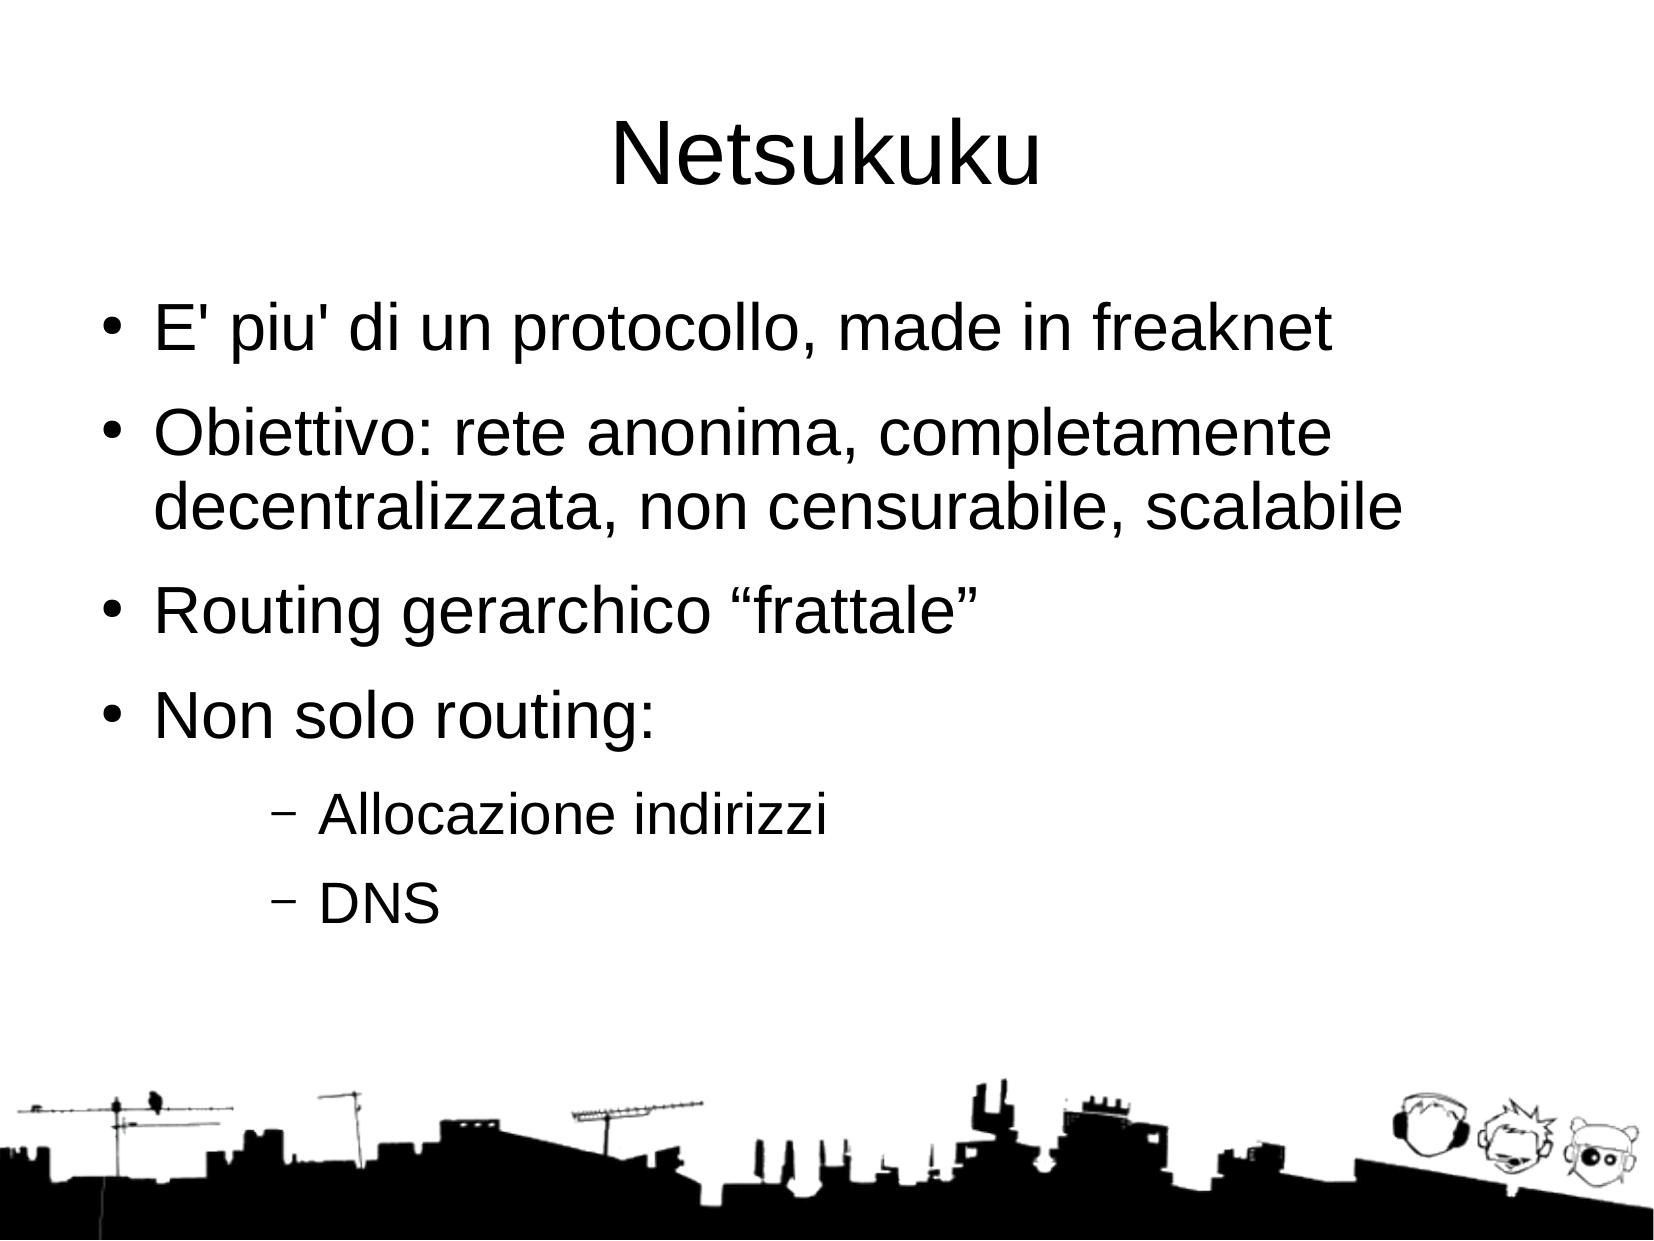

# Netsukuku
E' piu' di un protocollo, made in freaknet
Obiettivo: rete anonima, completamente decentralizzata, non censurabile, scalabile
Routing gerarchico “frattale”
Non solo routing:
Allocazione indirizzi
DNS